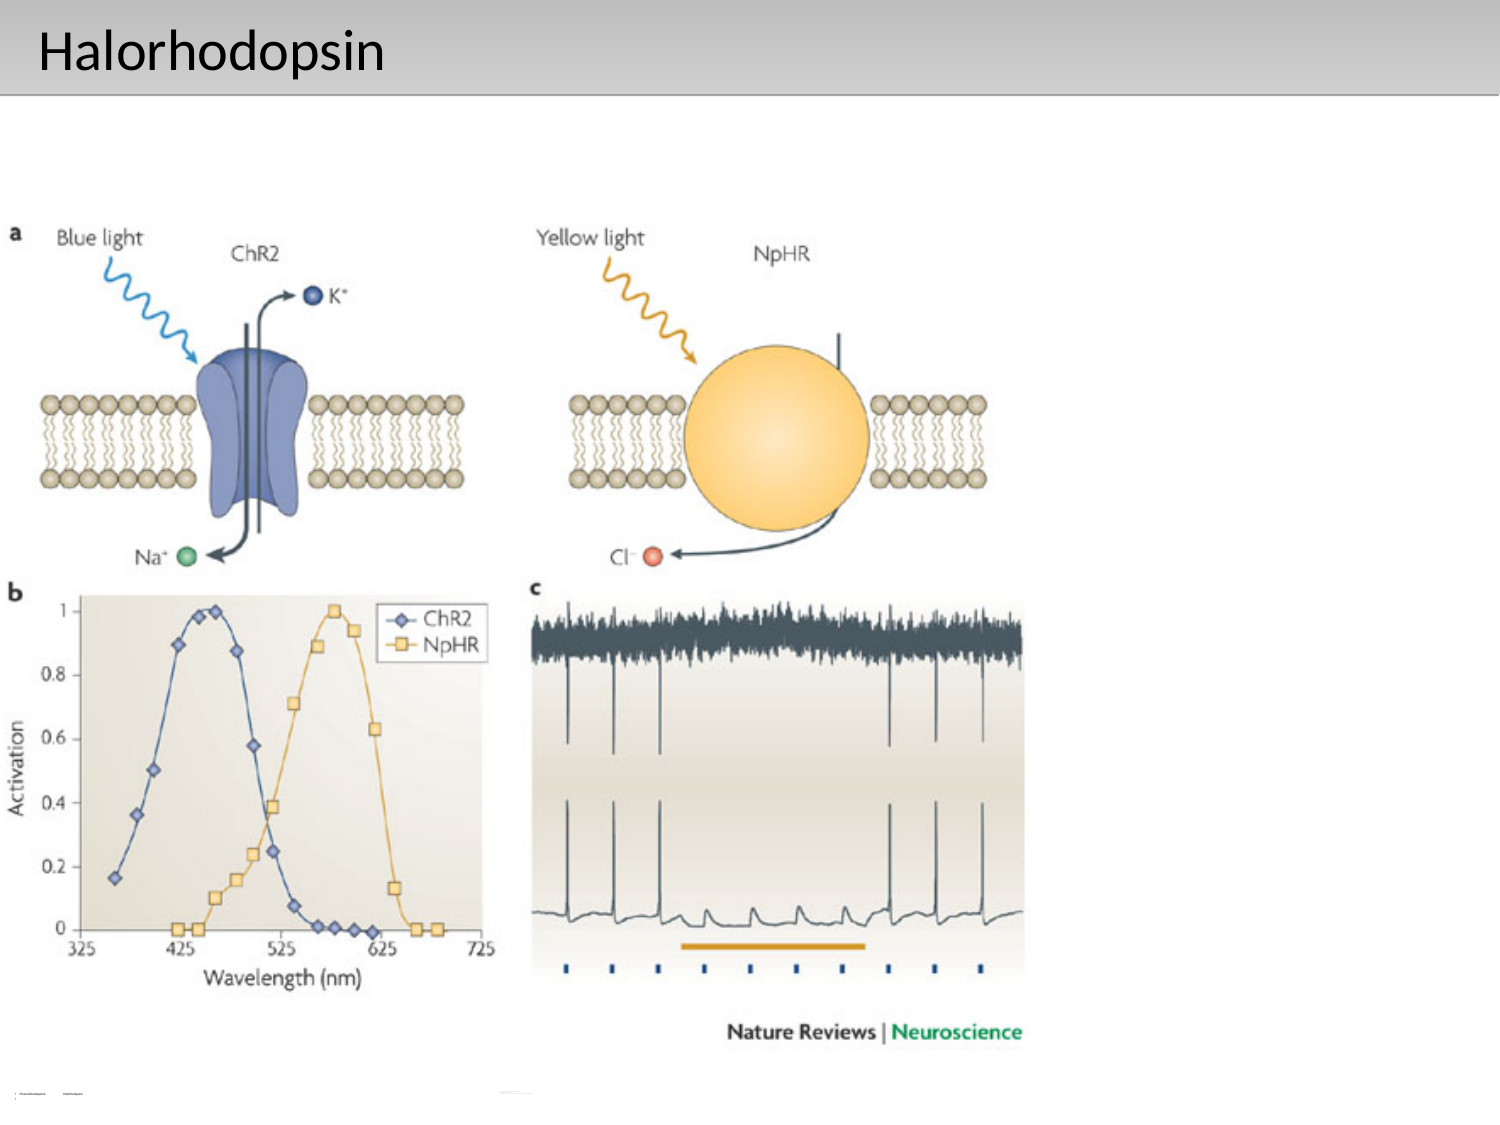

# Halorhodopsin
Channelrhodopsin2 Halorhodopsin
Halorhodopsin uses green/yellow light to move chloride ions into the cell, overcoming the membrane potential.
Yellow light opens chloride conductance to hyperpolarize the cell
Halorhodopsin can be used alone to silence neurons or in conjunction with Channelrhodopsin2 to activate, silence and desynchronize neural tissue Useful in mapping functional circuits